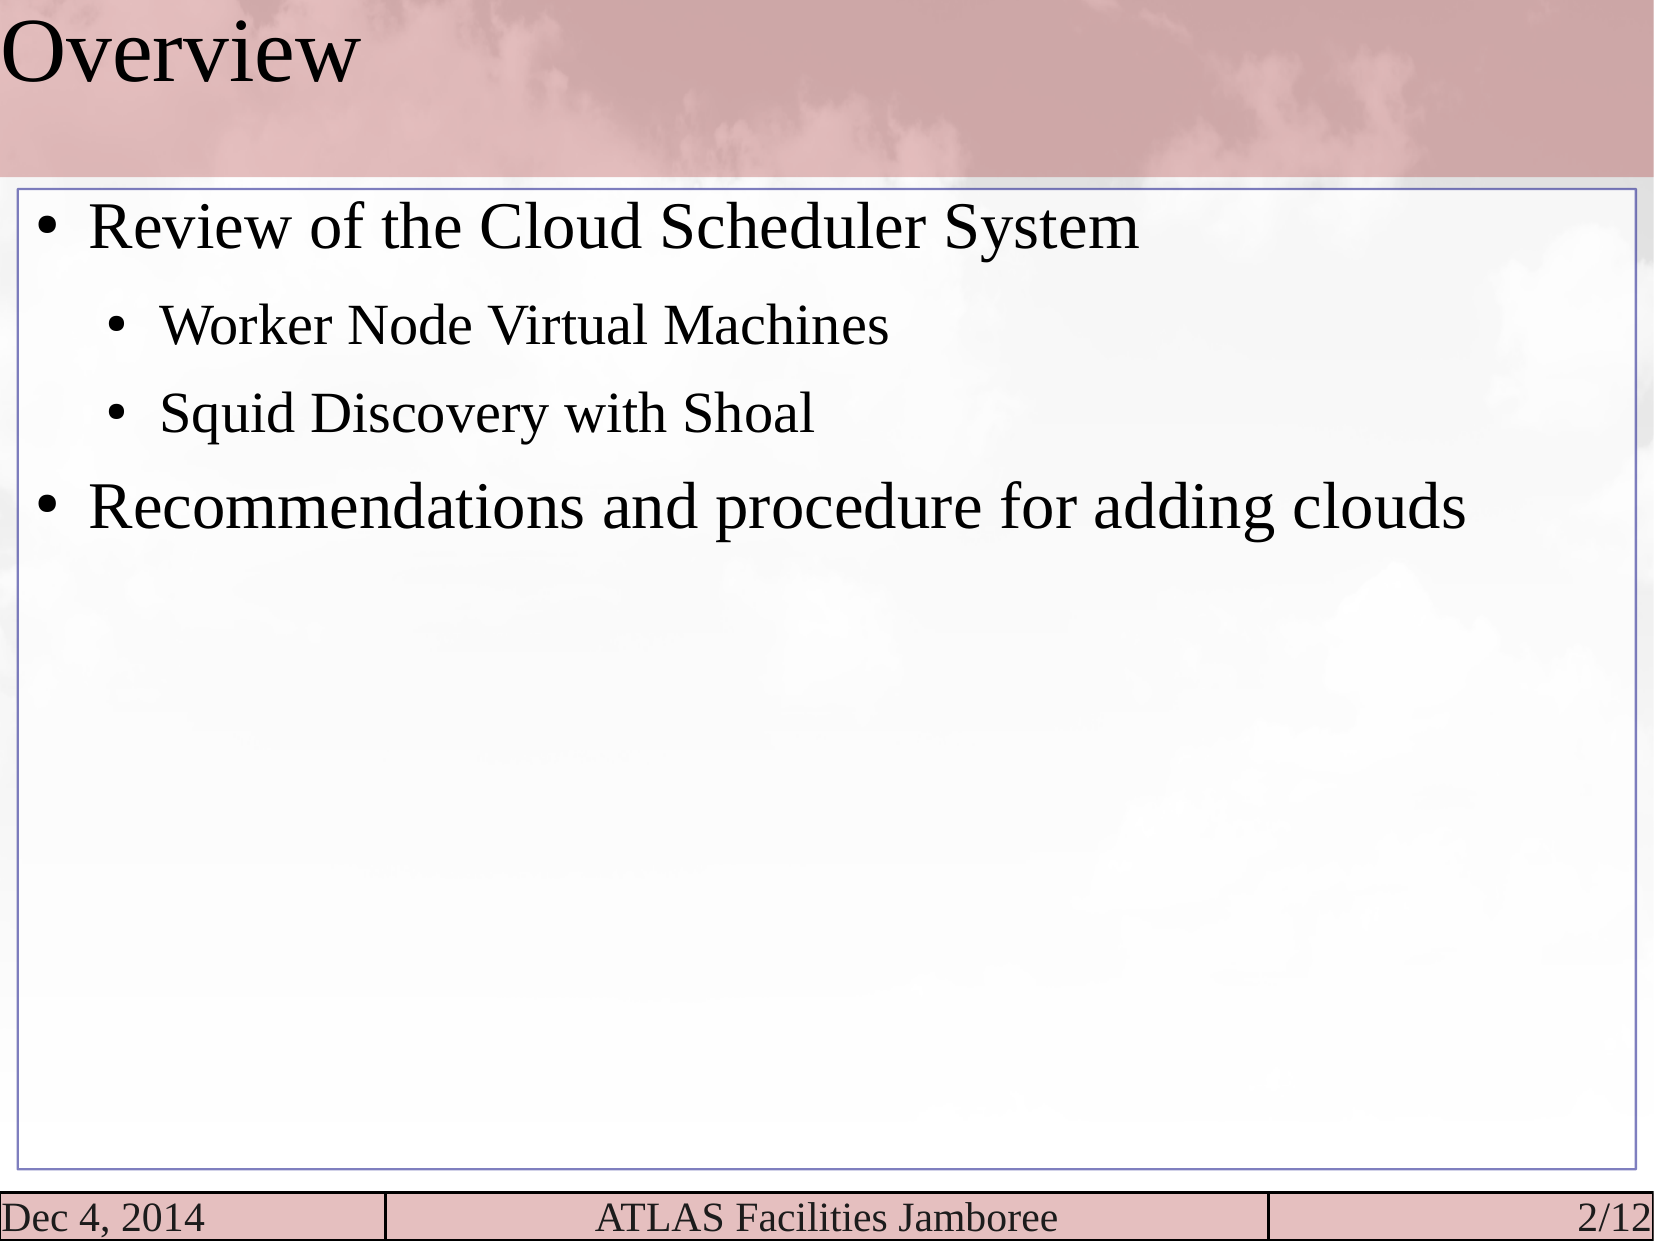

# Overview
Review of the Cloud Scheduler System
Worker Node Virtual Machines
Squid Discovery with Shoal
Recommendations and procedure for adding clouds
Dec 4, 2014
ATLAS Facilities Jamboree
2